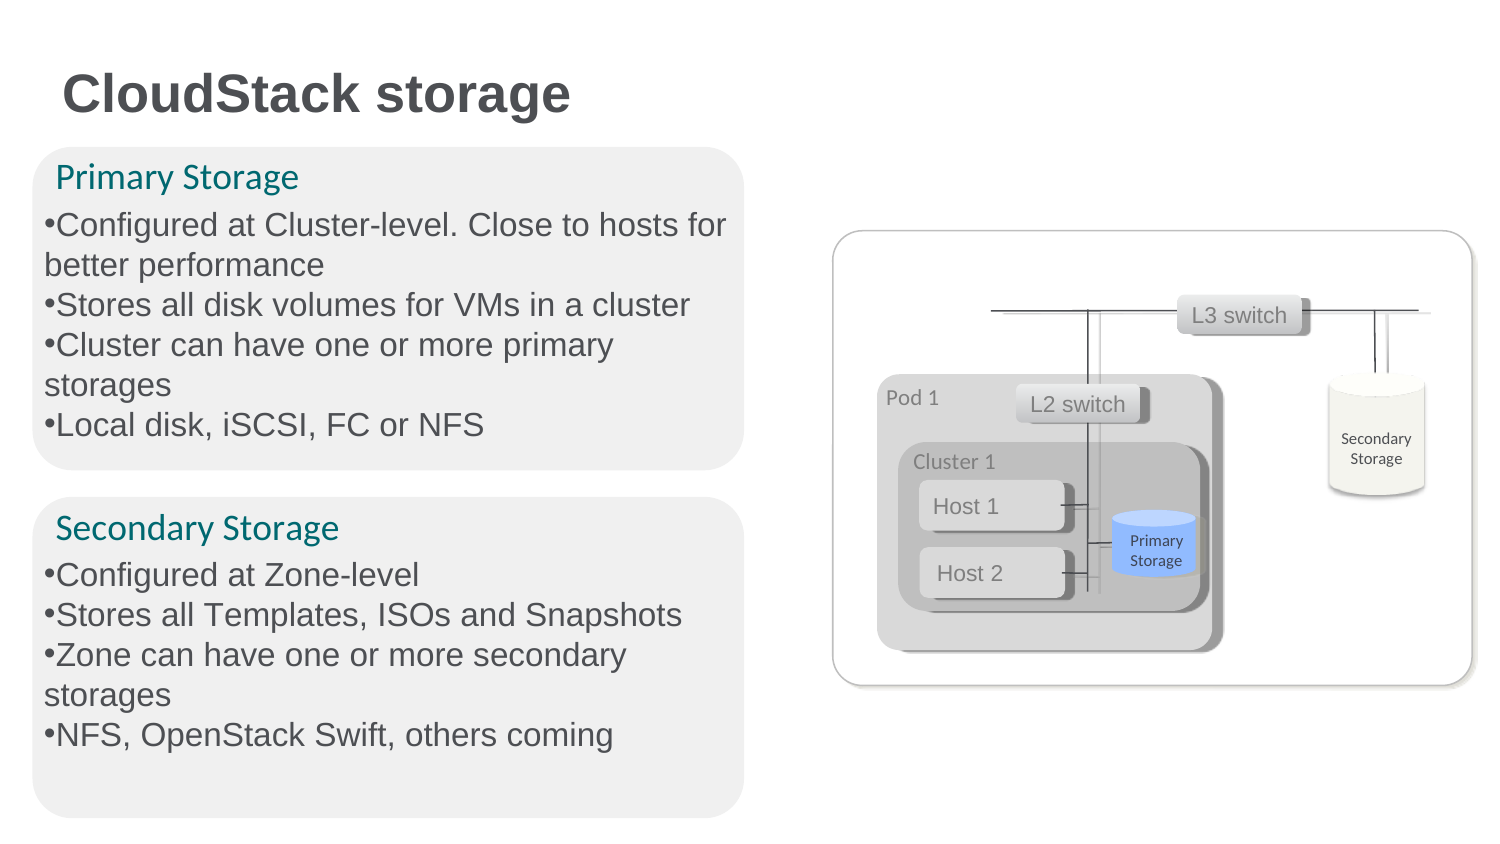

# CloudStack storage
Configured at Cluster-level. Close to hosts for better performance
Stores all disk volumes for VMs in a cluster
Cluster can have one or more primary storages
Local disk, iSCSI, FC or NFS
Primary Storage
L3 switch
Secondary
Storage
Pod 1
L2 switch
Cluster 1
Host 2
Host 1
Configured at Zone-level
Stores all Templates, ISOs and Snapshots
Zone can have one or more secondary storages
NFS, OpenStack Swift, others coming
Secondary Storage
Primary
Storage